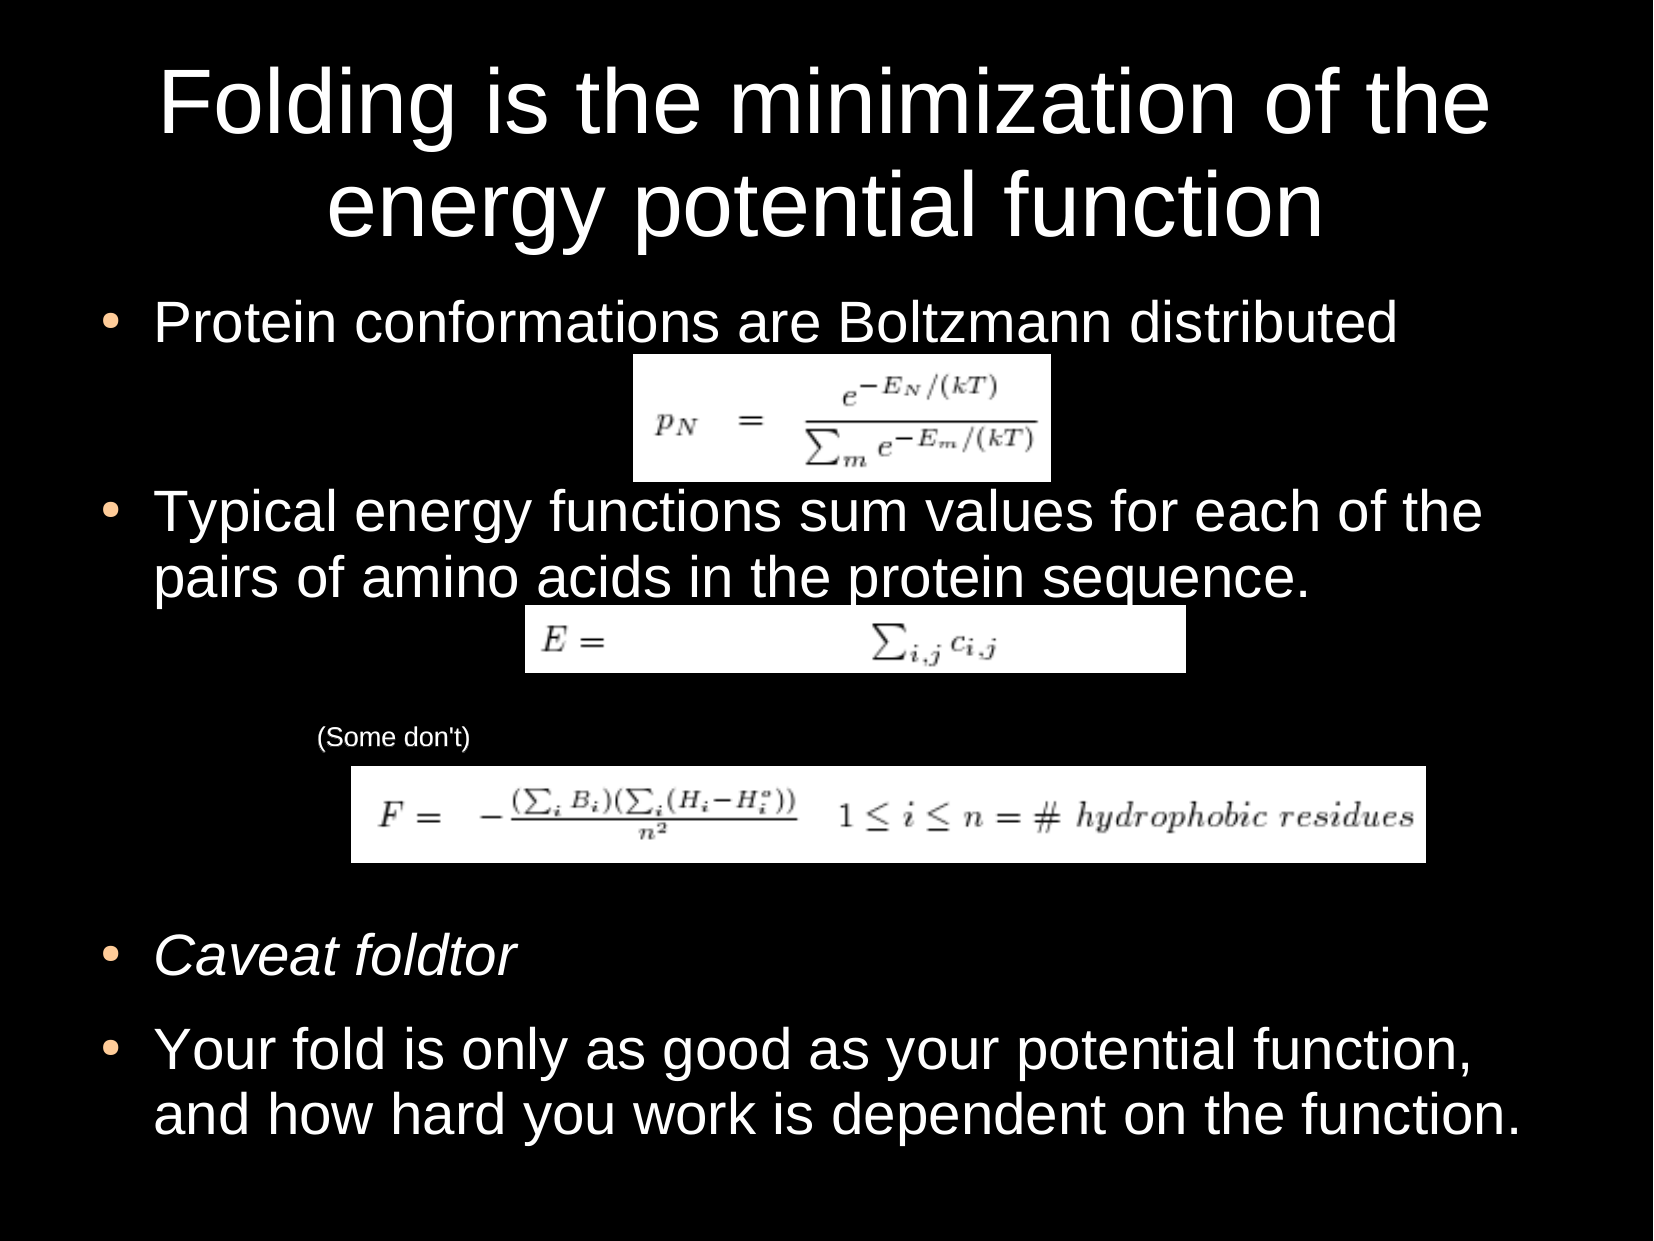

# Folding is the minimization of the energy potential function
Protein conformations are Boltzmann distributed
Typical energy functions sum values for each of the pairs of amino acids in the protein sequence.
Caveat foldtor
Your fold is only as good as your potential function, and how hard you work is dependent on the function.
(Some don't)